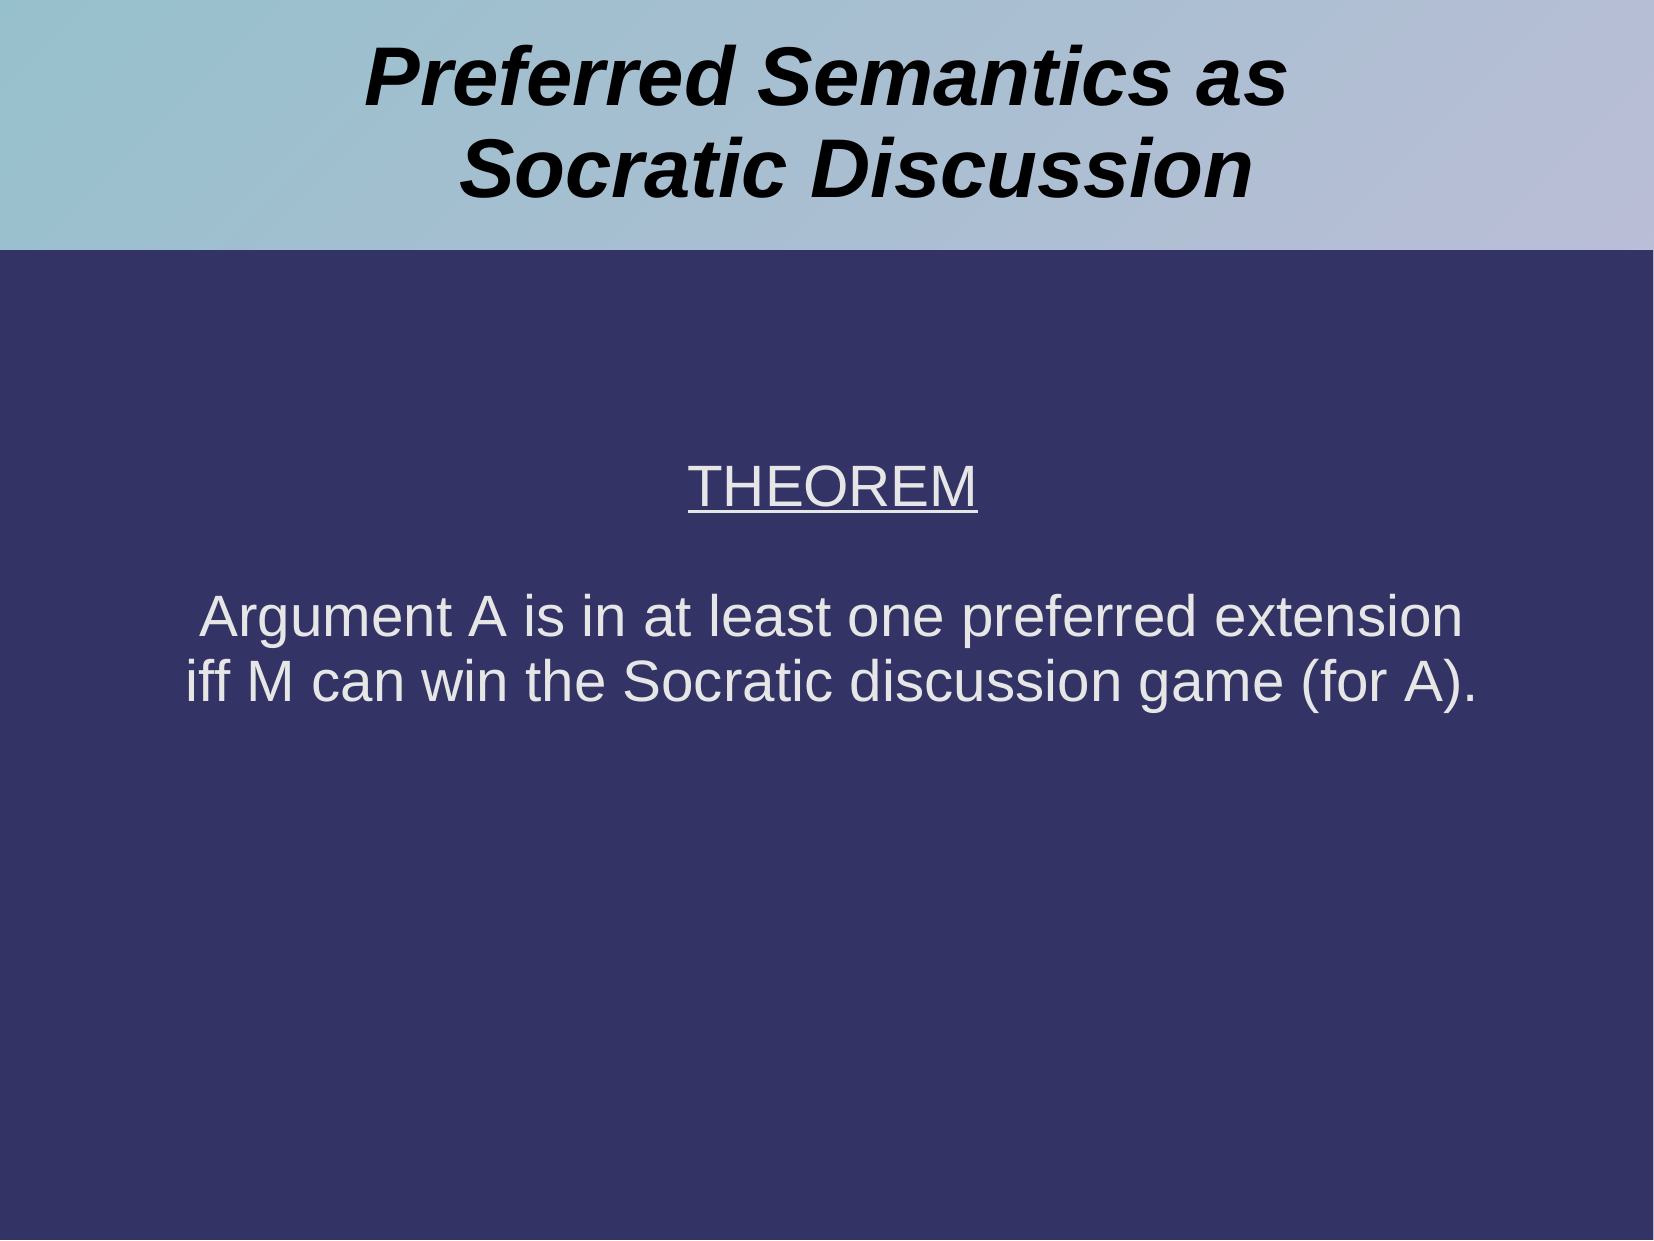

# Preferred Semantics as Socratic Discussion
THEOREM
Argument A is in at least one preferred extension
iff M can win the Socratic discussion game (for A).